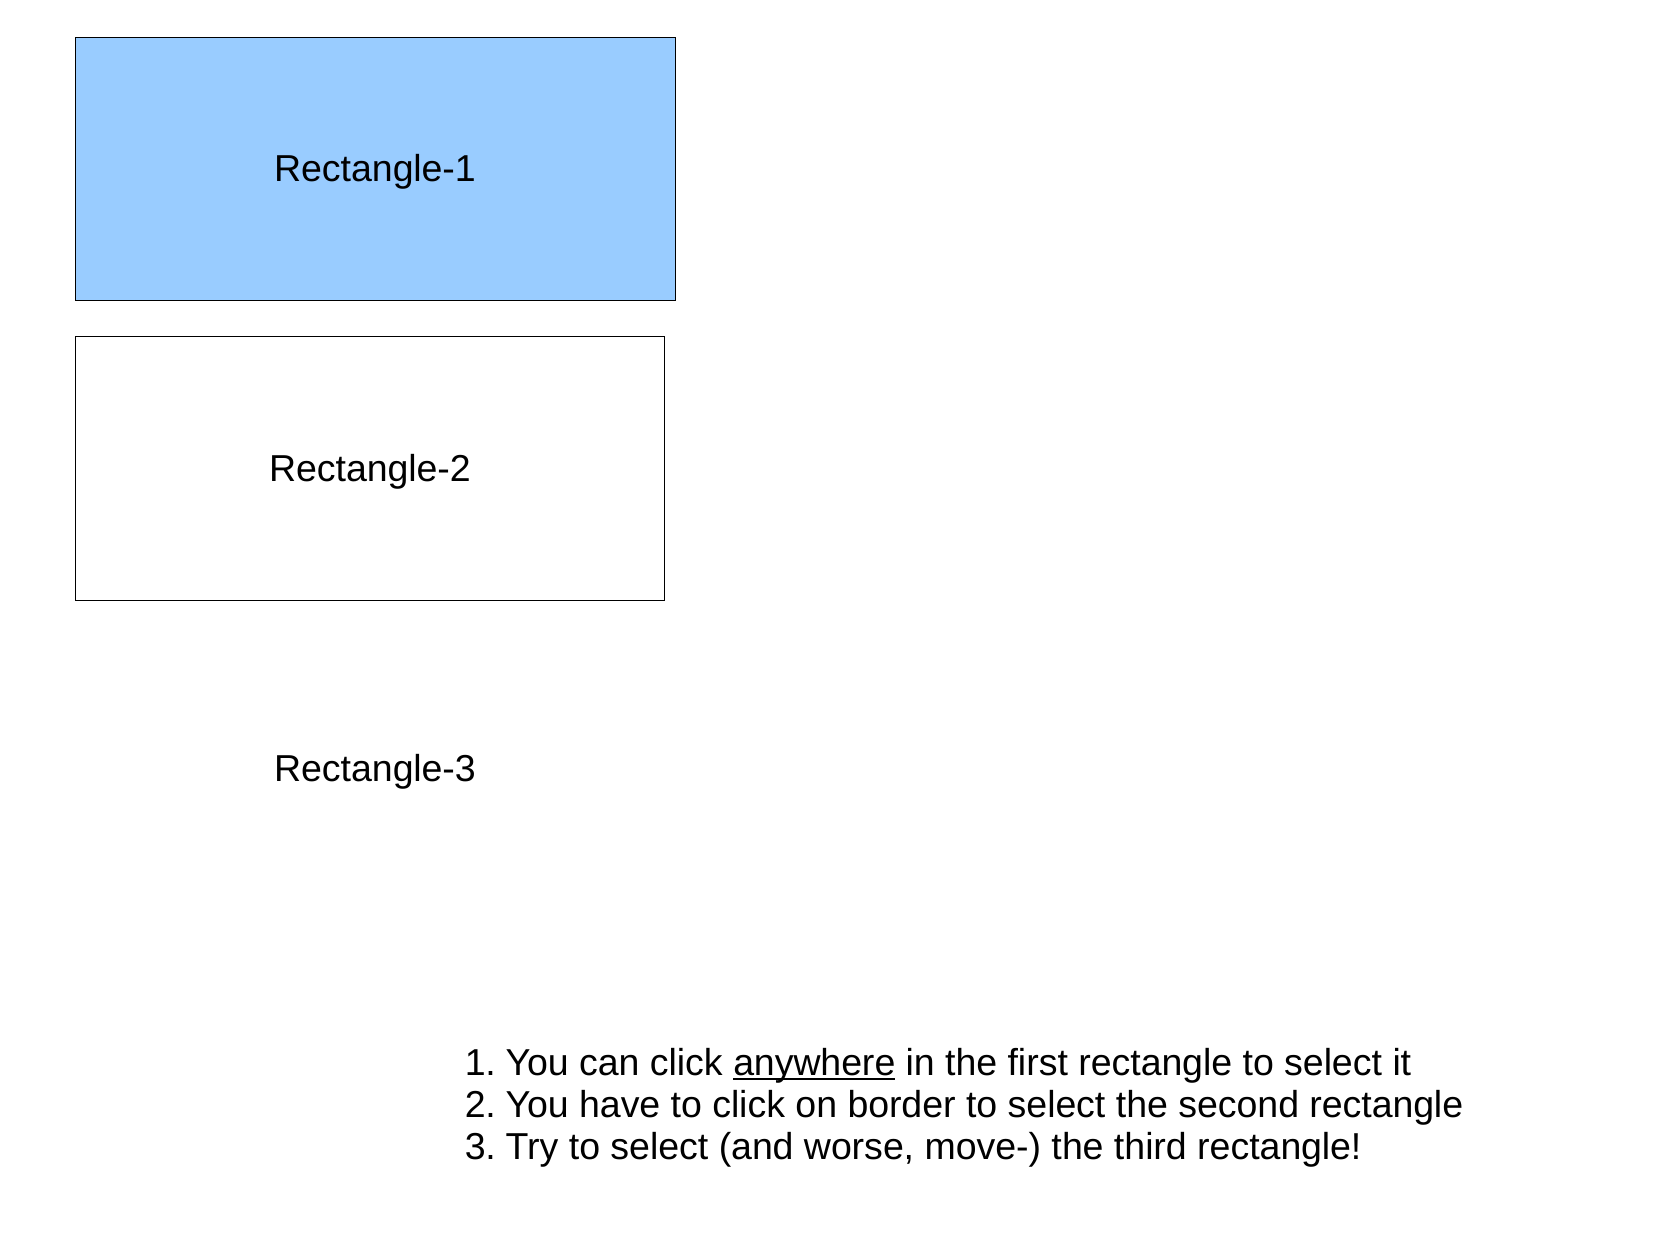

Rectangle-1
Rectangle-2
Rectangle-3
1. You can click anywhere in the first rectangle to select it
2. You have to click on border to select the second rectangle
3. Try to select (and worse, move-) the third rectangle!